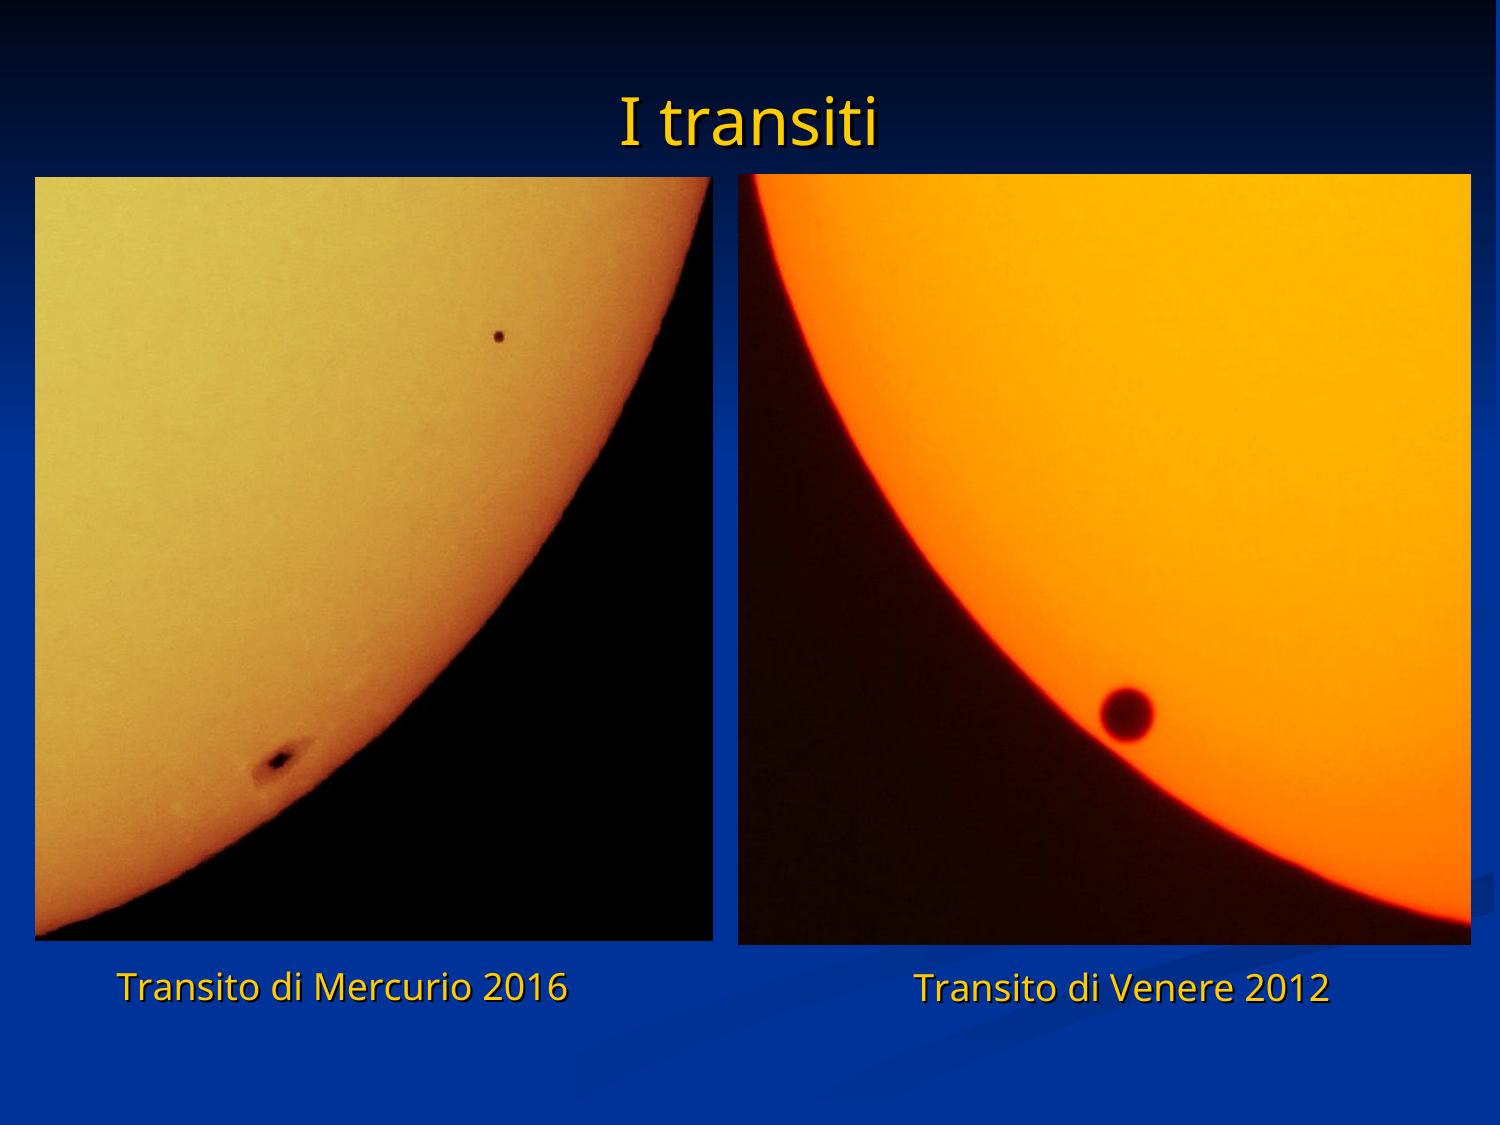

I transiti
Transito di Mercurio 2016
Transito di Venere 2012